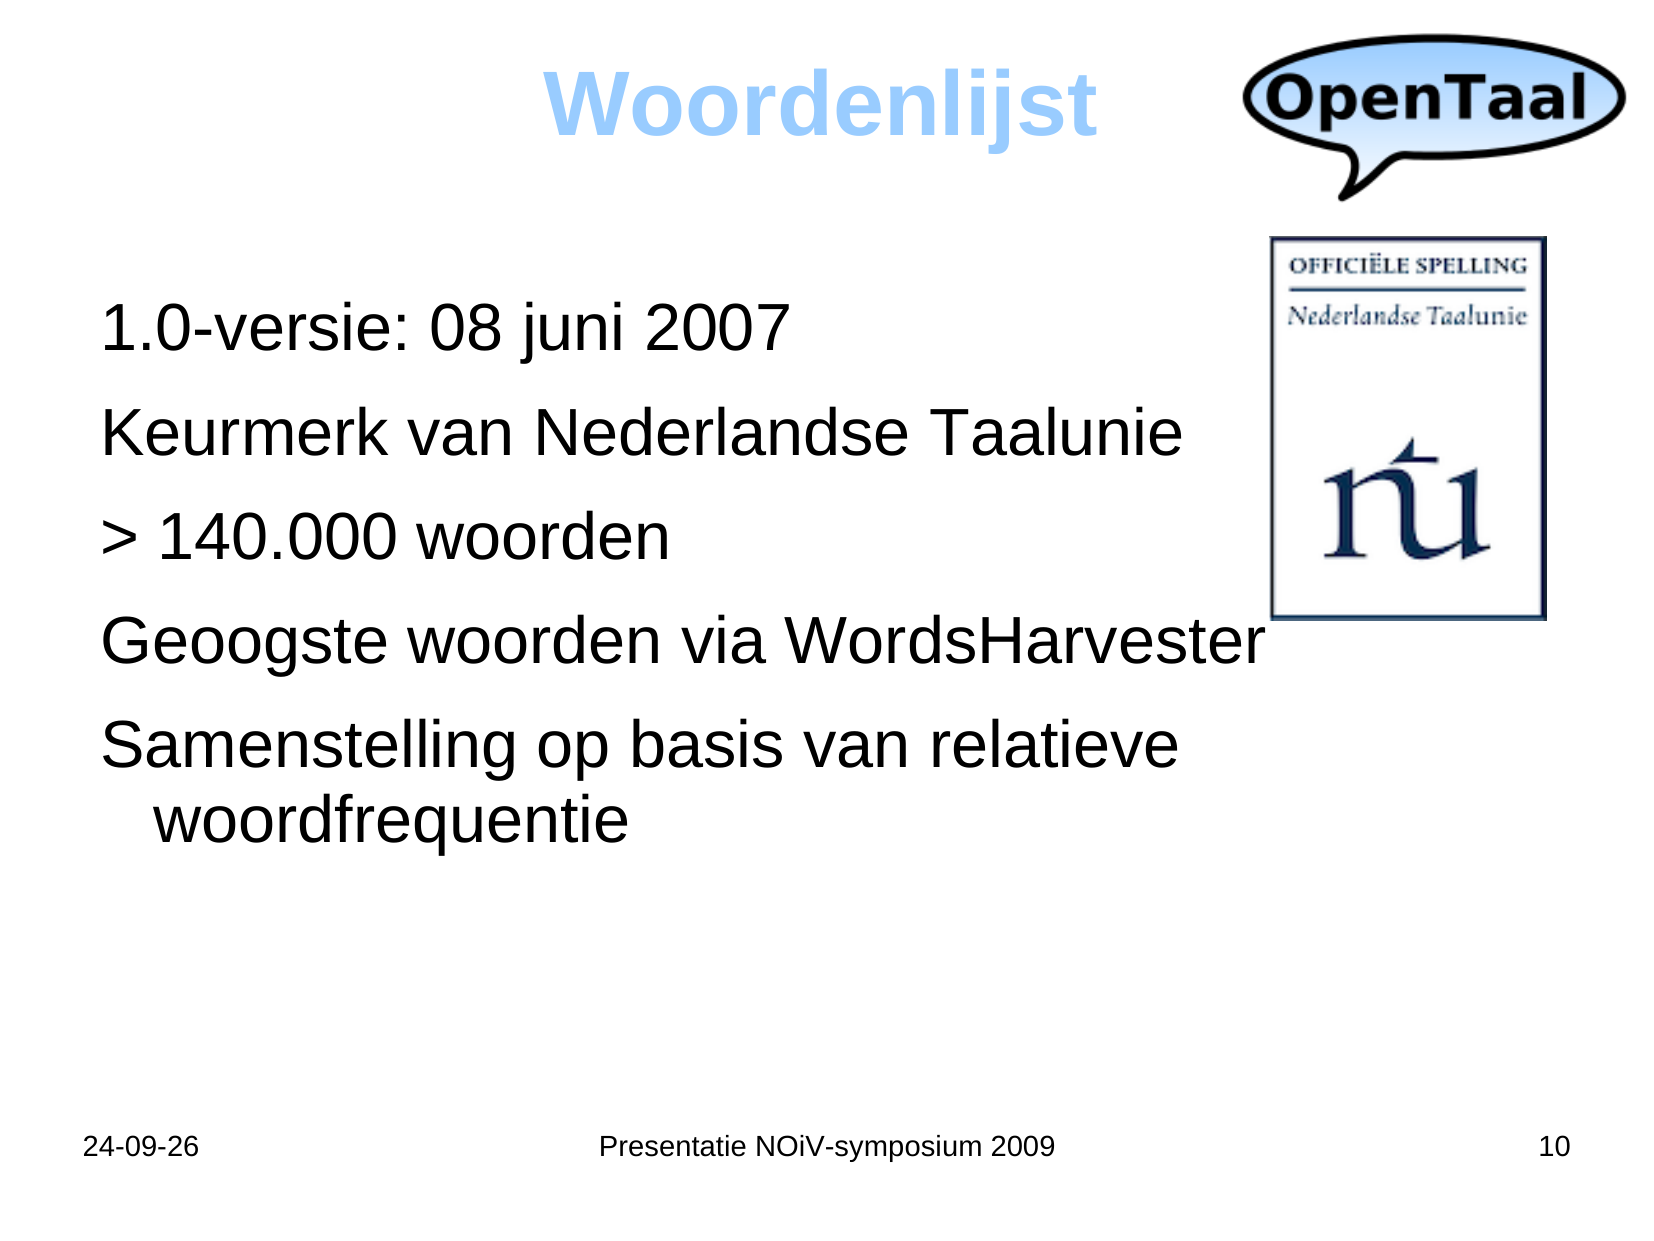

# Woordenlijst
1.0-versie: 08 juni 2007
Keurmerk van Nederlandse Taalunie
> 140.000 woorden
Geoogste woorden via WordsHarvester
Samenstelling op basis van relatieve woordfrequentie
Presentatie NOiV-symposium 2009
10